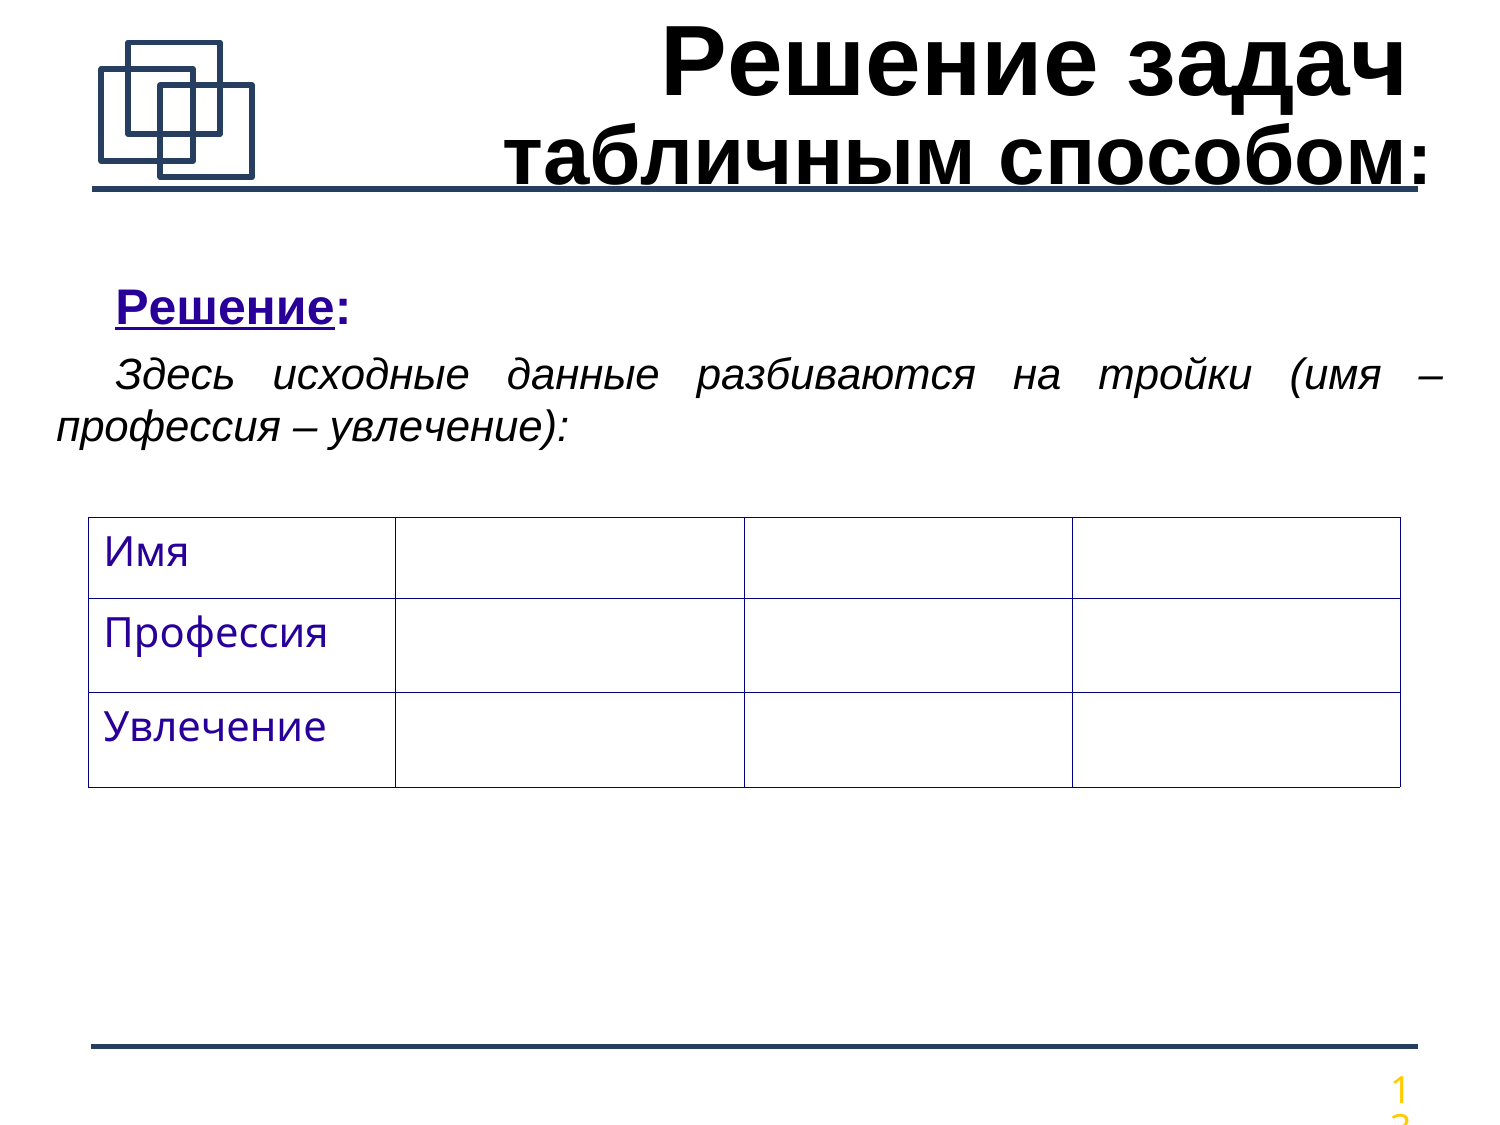

Решение задач
табличным способом:
# Решение:
Здесь исходные данные разбиваются на тройки (имя – профессия – увлечение):
| Имя | | | |
| --- | --- | --- | --- |
| Профессия | | | |
| Увлечение | | | |